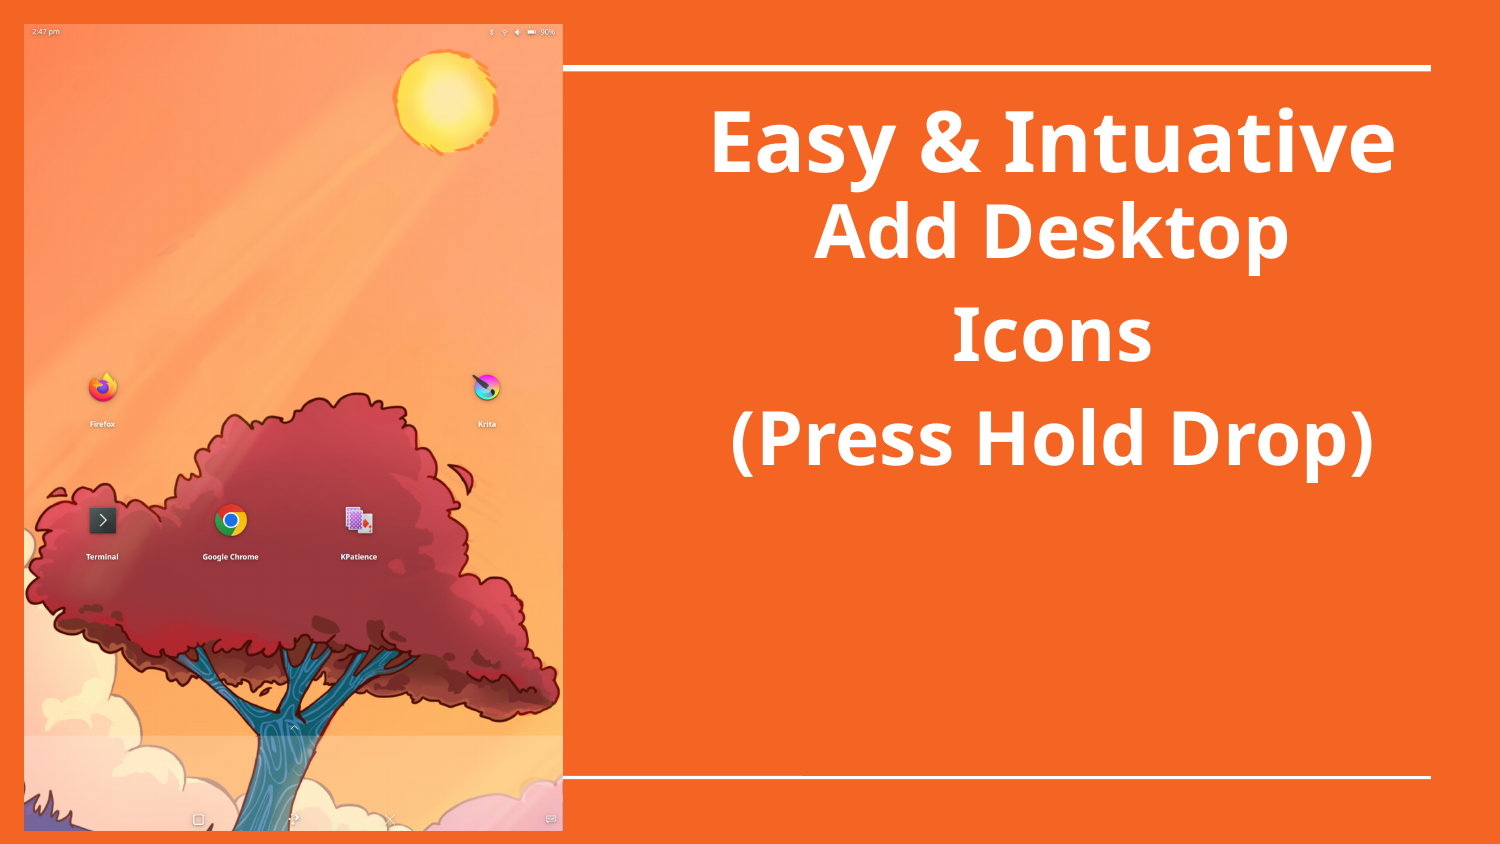

# Easy & Intuative
Add Desktop Icons
(Press Hold Drop)